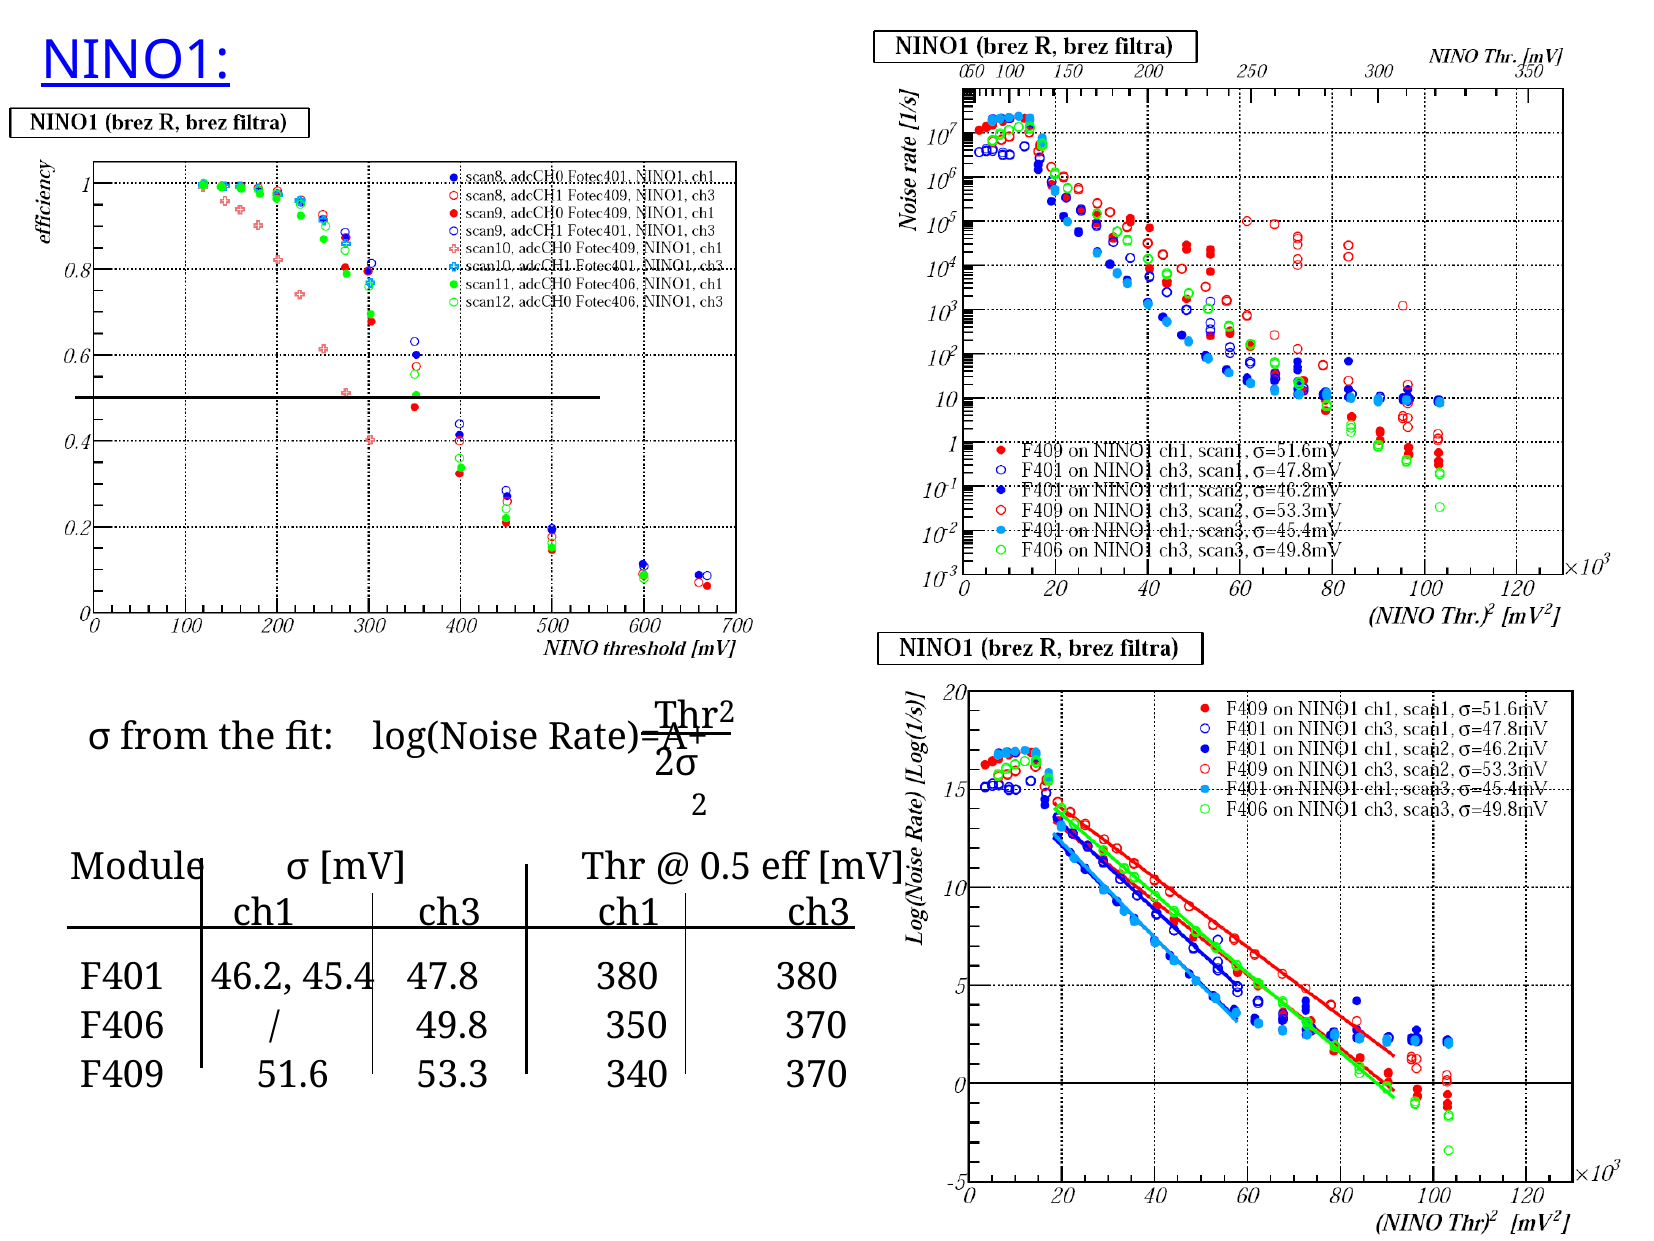

# NINO1:
Thr2
2σ2
σ from the fit: log(Noise Rate)=A+
Module 	 σ [mV] Thr @ 0.5 eff [mV]
ch1		ch3 ch1 ch3
 F401	 46.2, 45.4	47.8 380 380
 F406	 / 49.8 350 370
 F409		51.6 53.3 340 370
4